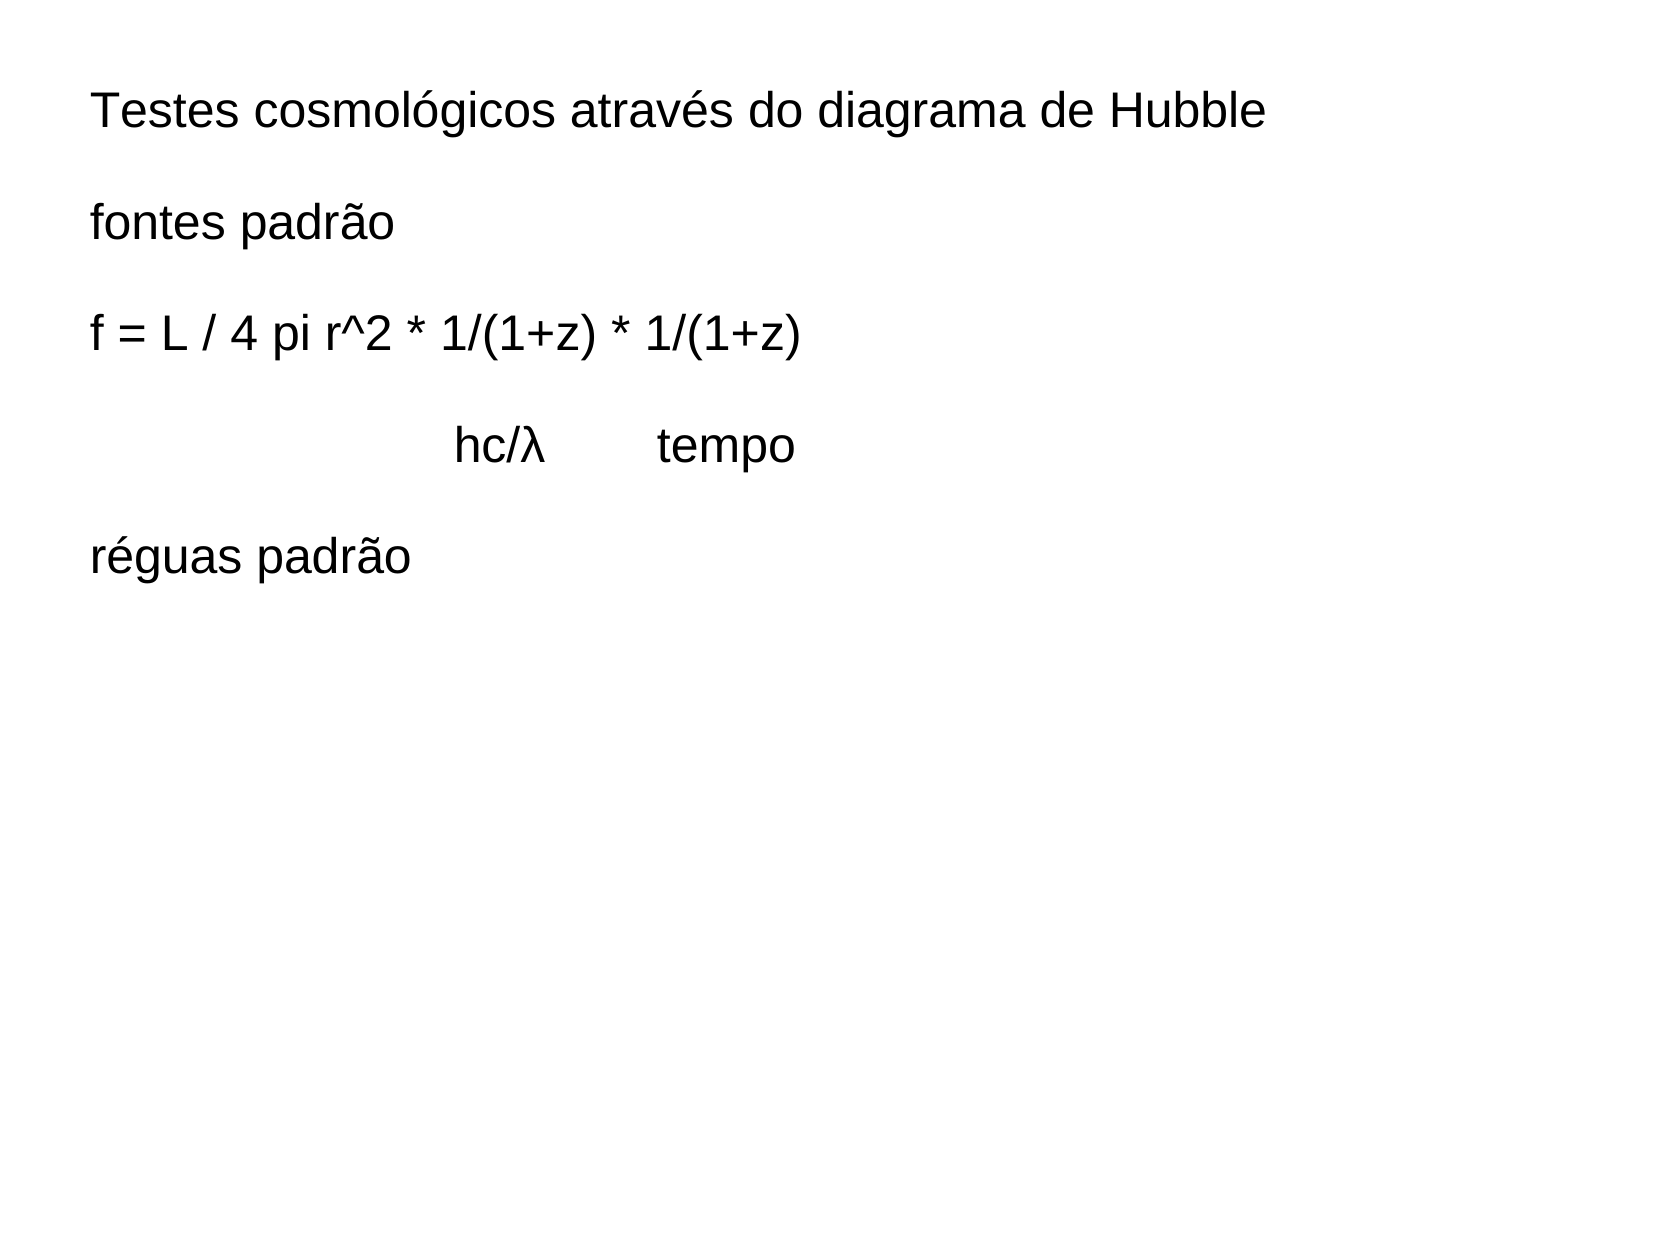

Testes cosmológicos através do diagrama de Hubble
fontes padrão
f = L / 4 pi r^2 * 1/(1+z) * 1/(1+z)
 hc/λ tempo
réguas padrão